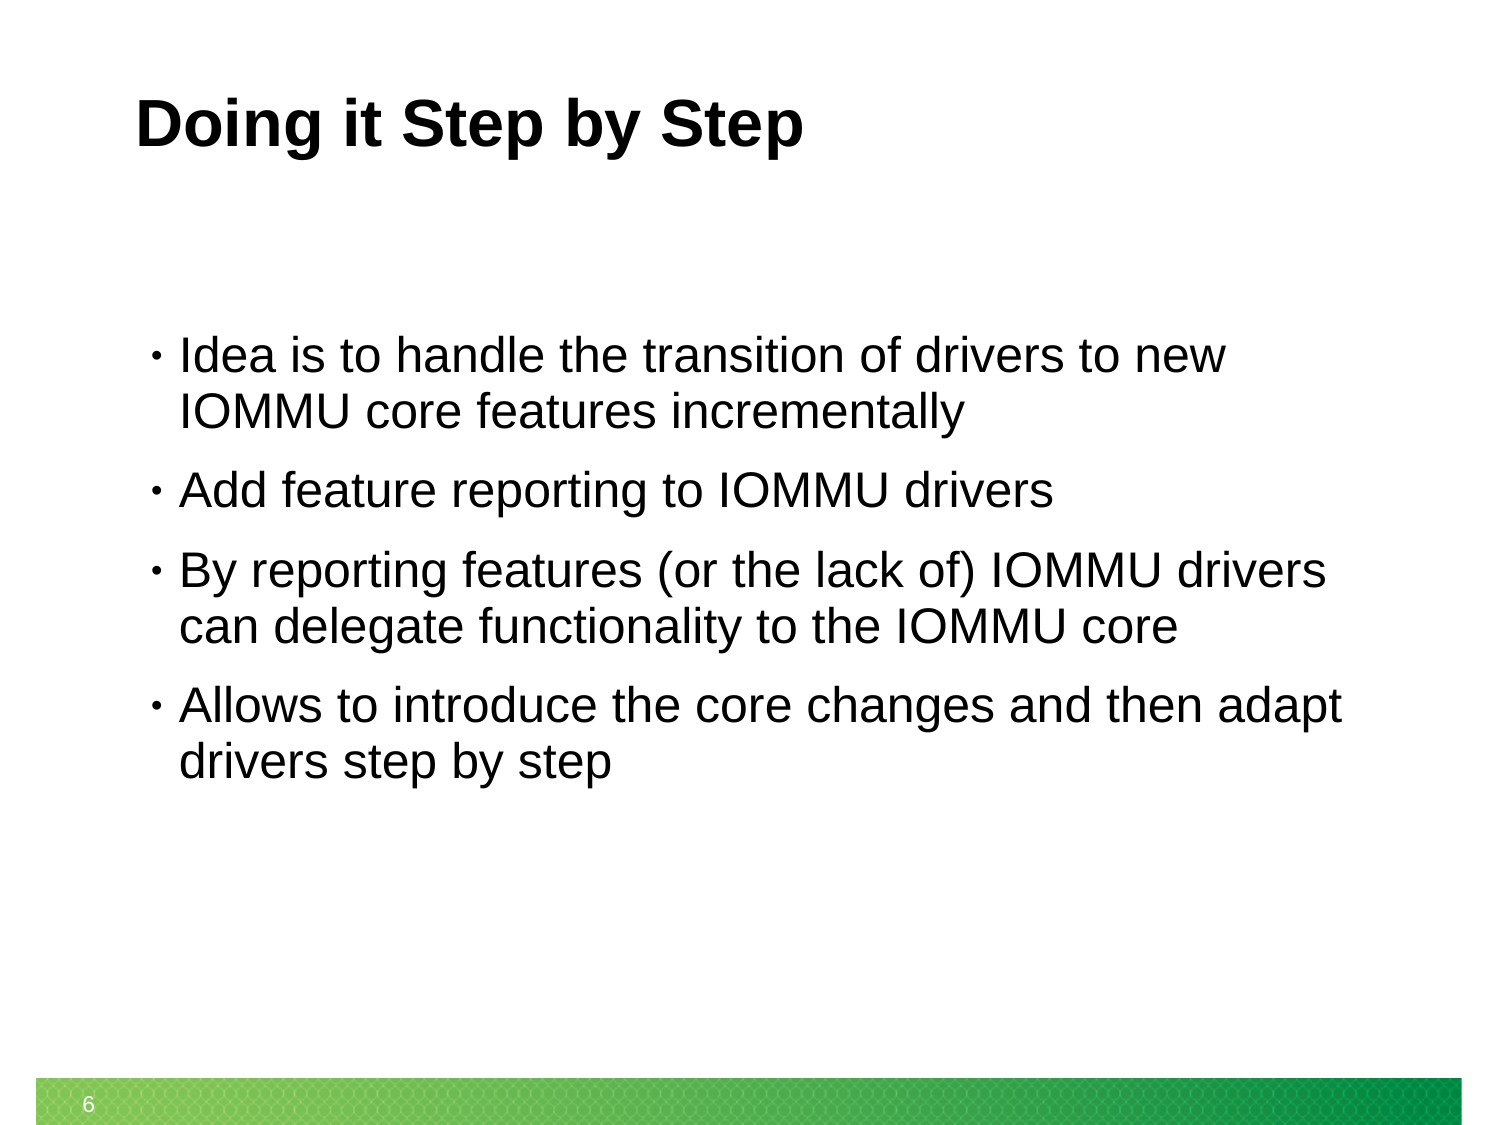

# Doing it Step by Step
Idea is to handle the transition of drivers to new IOMMU core features incrementally
Add feature reporting to IOMMU drivers
By reporting features (or the lack of) IOMMU drivers can delegate functionality to the IOMMU core
Allows to introduce the core changes and then adapt drivers step by step